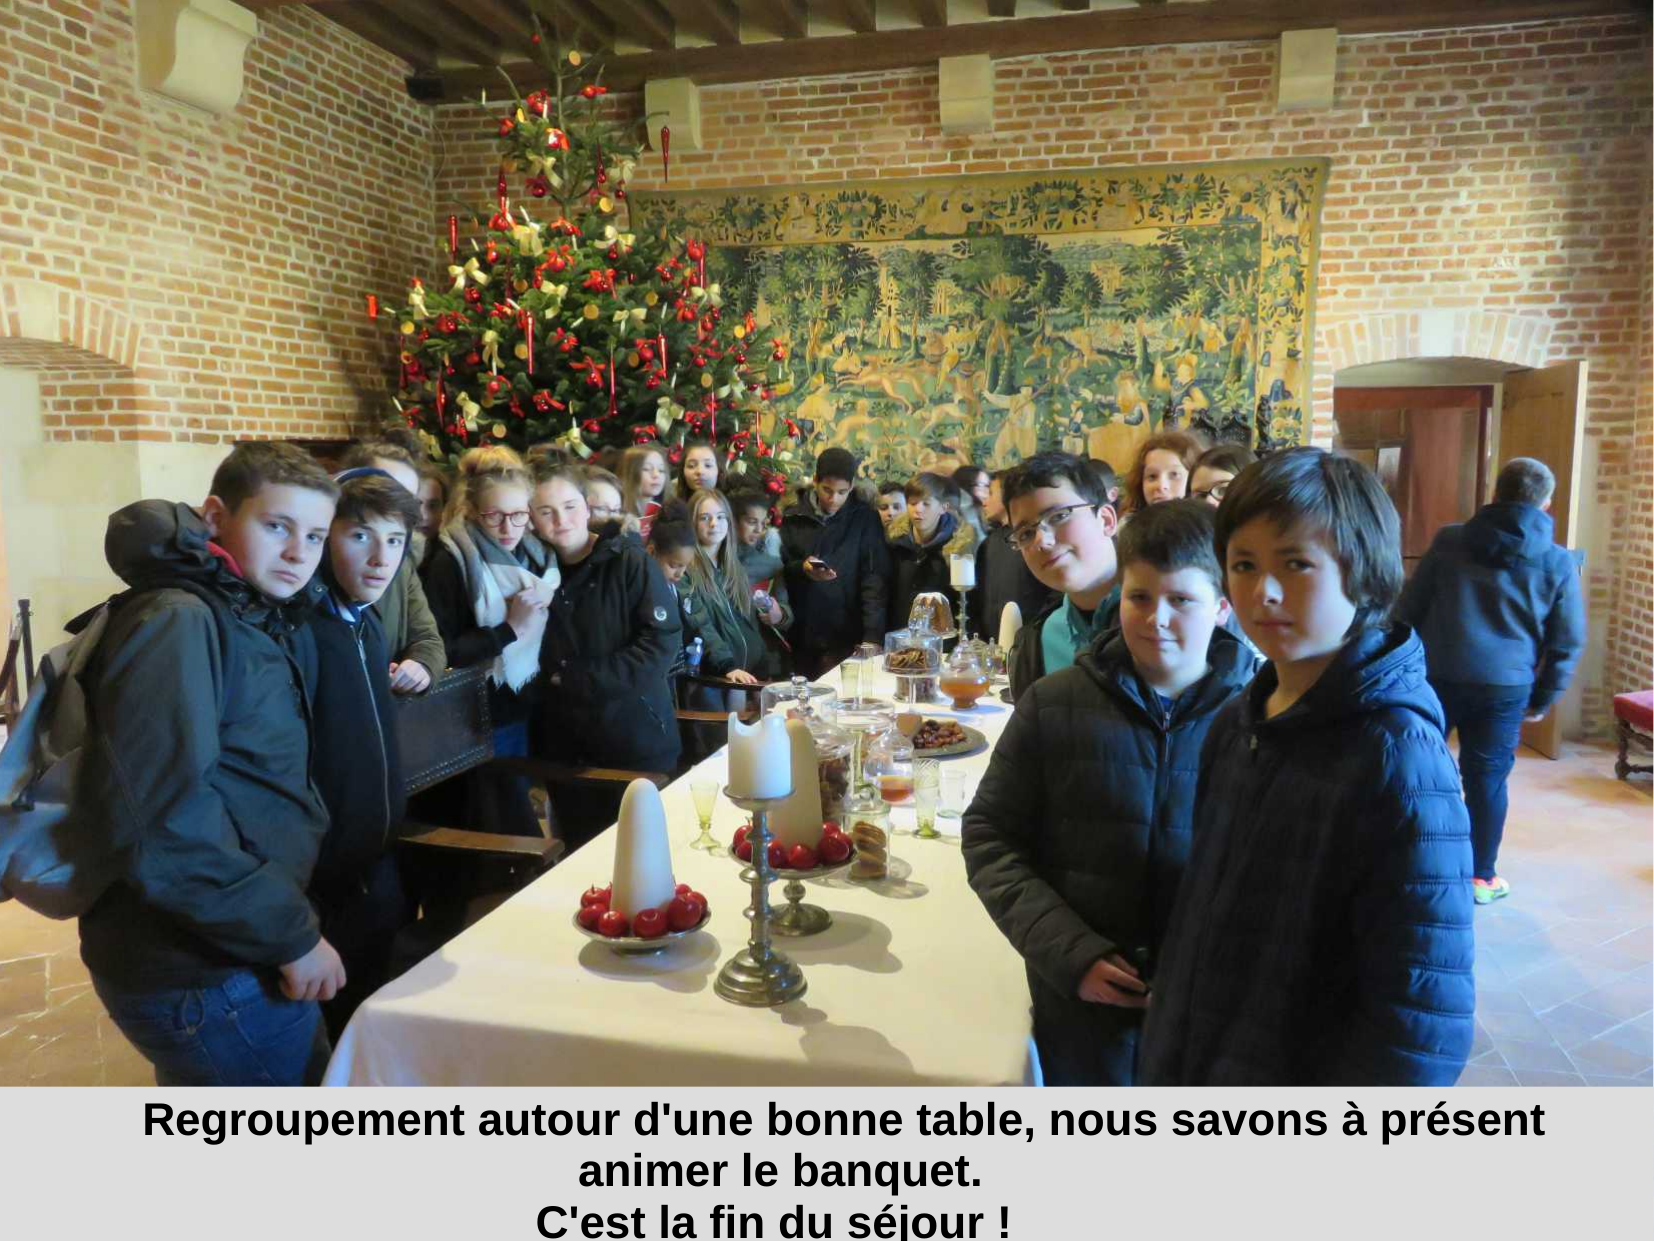

Regroupement autour d'une bonne table, nous savons à présent animer le banquet.
C'est la fin du séjour !